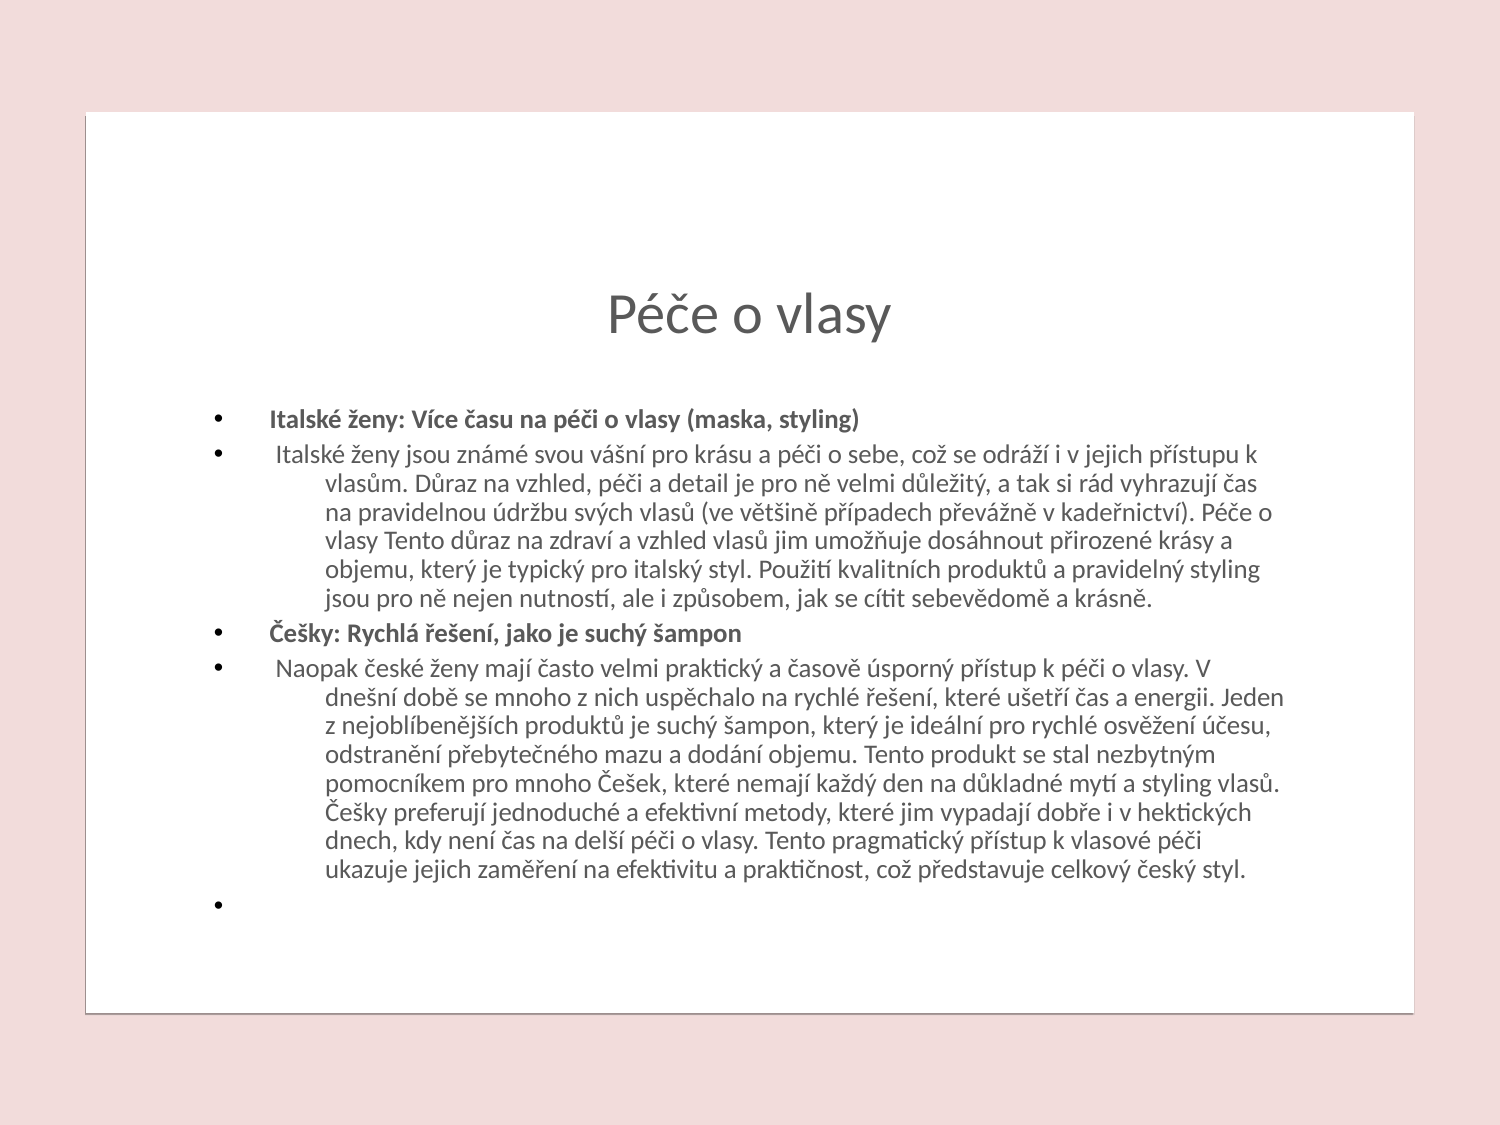

# Péče o vlasy
Italské ženy: Více času na péči o vlasy (maska, styling)
 Italské ženy jsou známé svou vášní pro krásu a péči o sebe, což se odráží i v jejich přístupu k vlasům. Důraz na vzhled, péči a detail je pro ně velmi důležitý, a tak si rád vyhrazují čas na pravidelnou údržbu svých vlasů (ve většině případech převážně v kadeřnictví). Péče o vlasy Tento důraz na zdraví a vzhled vlasů jim umožňuje dosáhnout přirozené krásy a objemu, který je typický pro italský styl. Použití kvalitních produktů a pravidelný styling jsou pro ně nejen nutností, ale i způsobem, jak se cítit sebevědomě a krásně.
Češky: Rychlá řešení, jako je suchý šampon
 Naopak české ženy mají často velmi praktický a časově úsporný přístup k péči o vlasy. V dnešní době se mnoho z nich uspěchalo na rychlé řešení, které ušetří čas a energii. Jeden z nejoblíbenějších produktů je suchý šampon, který je ideální pro rychlé osvěžení účesu, odstranění přebytečného mazu a dodání objemu. Tento produkt se stal nezbytným pomocníkem pro mnoho Češek, které nemají každý den na důkladné mytí a styling vlasů. Češky preferují jednoduché a efektivní metody, které jim vypadají dobře i v hektických dnech, kdy není čas na delší péči o vlasy. Tento pragmatický přístup k vlasové péči ukazuje jejich zaměření na efektivitu a praktičnost, což představuje celkový český styl.